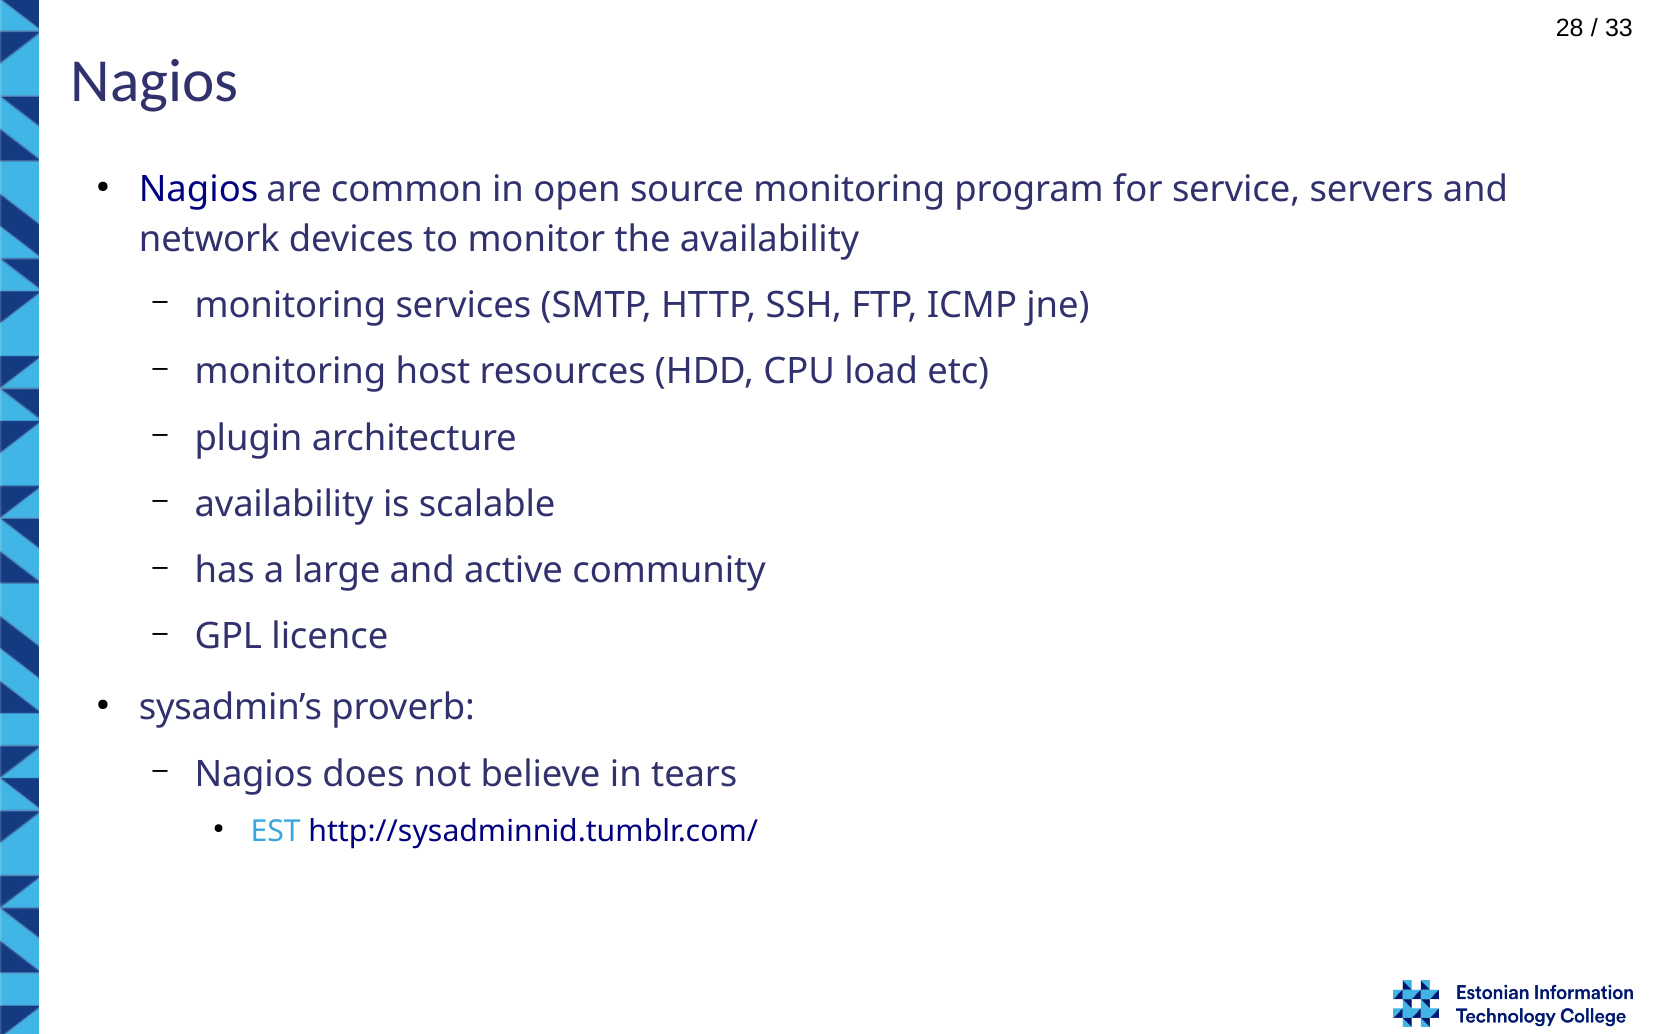

# Nagios
Nagios are common in open source monitoring program for service, servers and network devices to monitor the availability
monitoring services (SMTP, HTTP, SSH, FTP, ICMP jne)
monitoring host resources (HDD, CPU load etc)
plugin architecture
availability is scalable
has a large and active community
GPL licence
sysadmin’s proverb:
Nagios does not believe in tears
EST http://sysadminnid.tumblr.com/